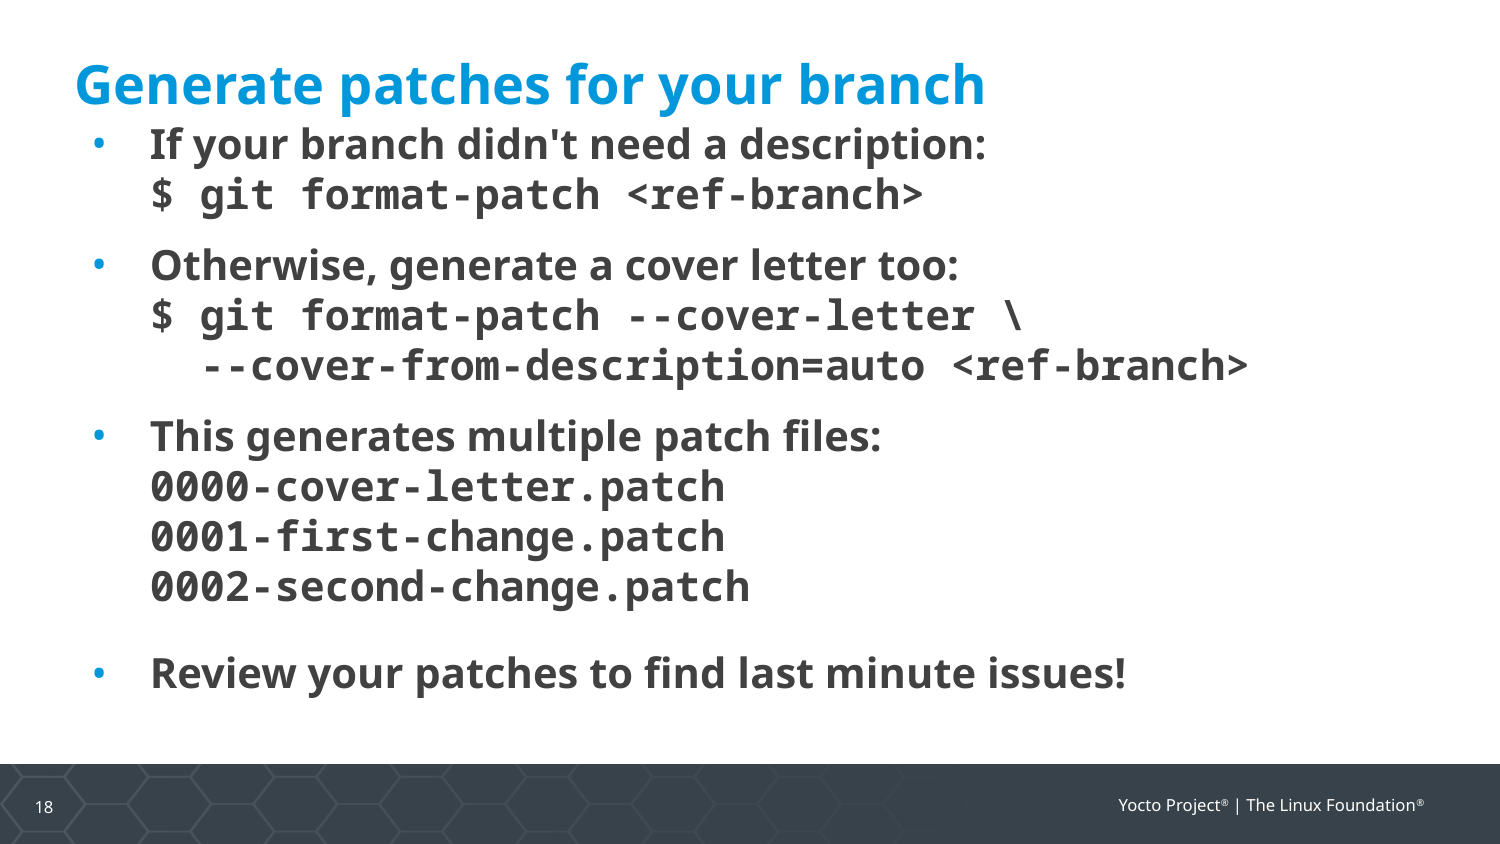

# Generate patches for your branch
If your branch didn't need a description:
$ git format-patch <ref-branch>
Otherwise, generate a cover letter too:
$ git format-patch --cover-letter \
 --cover-from-description=auto <ref-branch>
This generates multiple patch files:
0000-cover-letter.patch
0001-first-change.patch
0002-second-change.patch
Review your patches to find last minute issues!